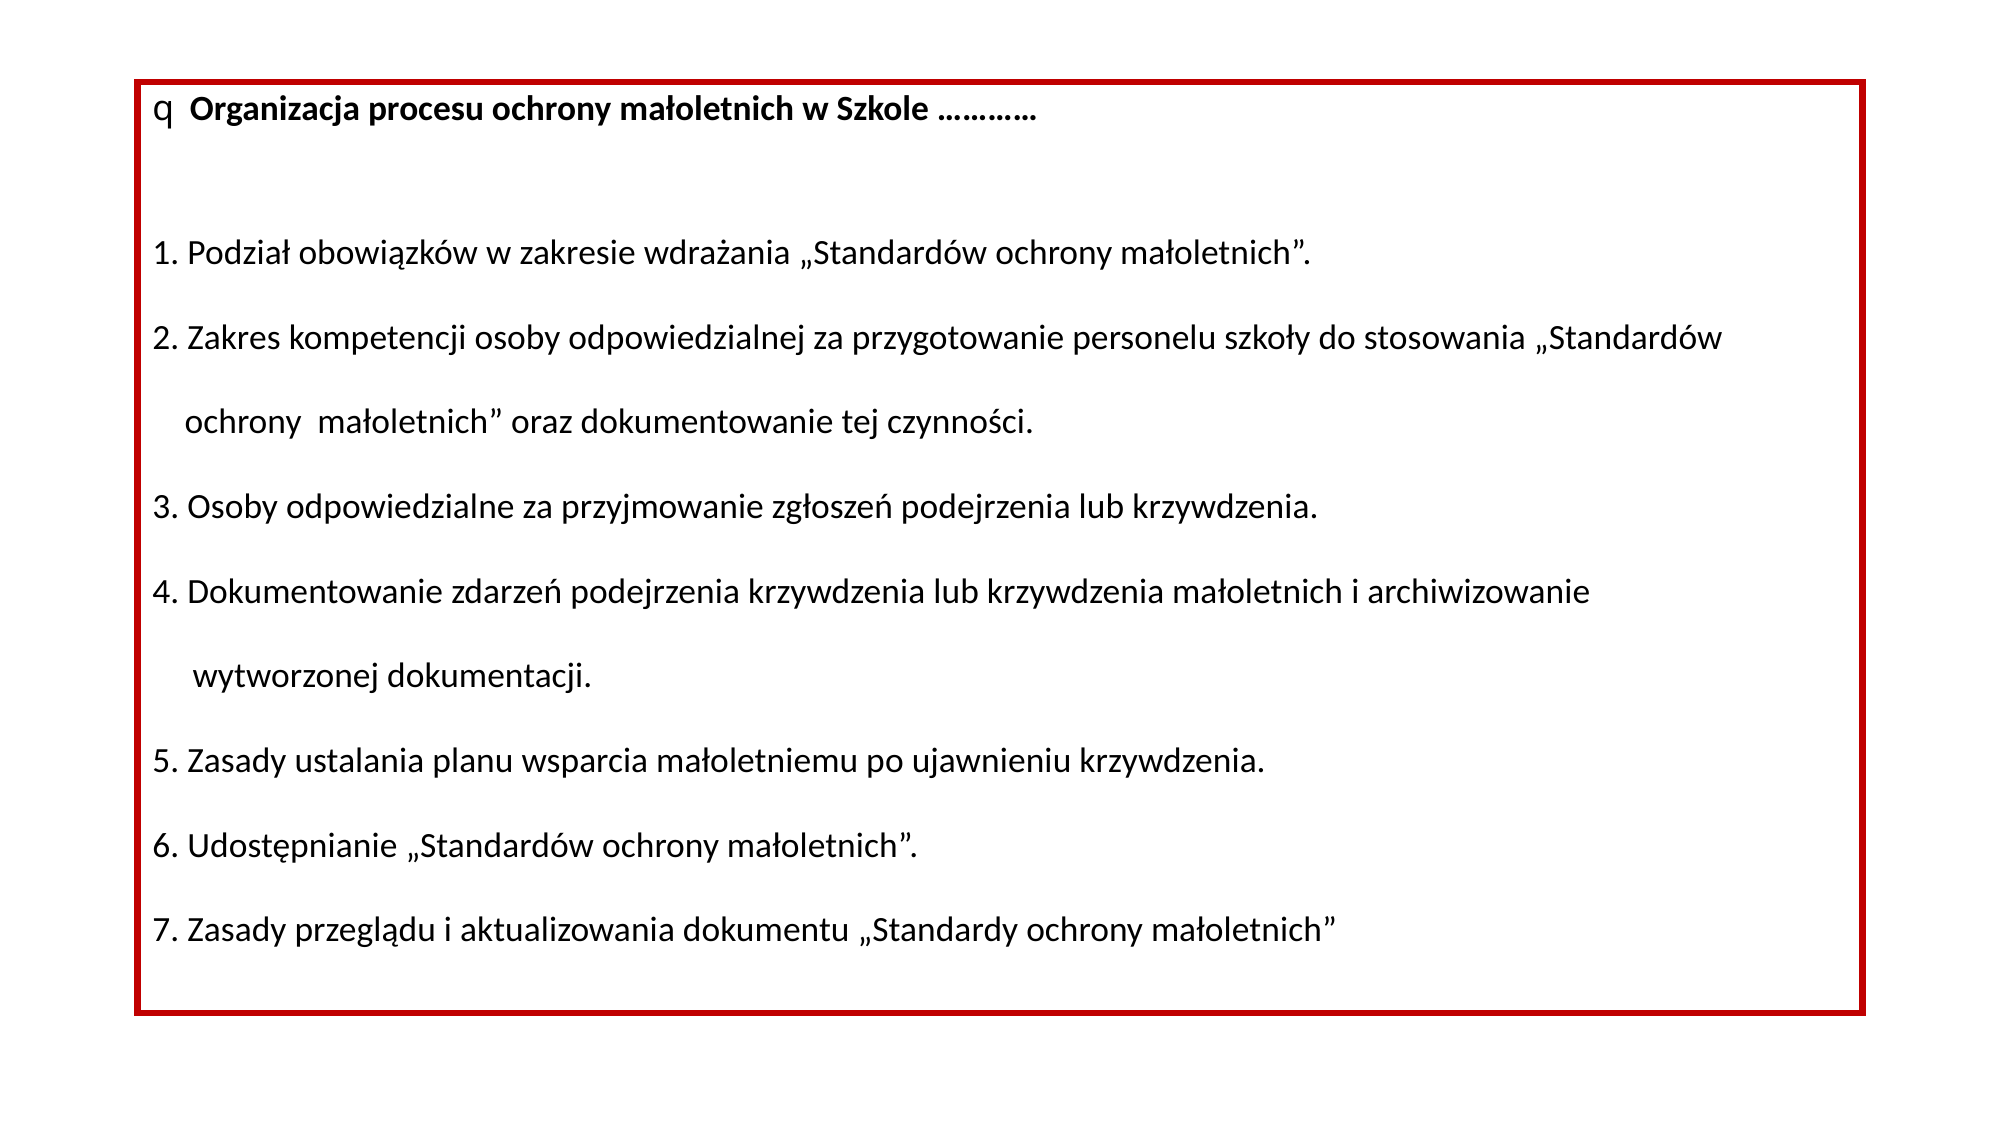

# Organizacja procesu ochrony małoletnich w Szkole …………
1. Podział obowiązków w zakresie wdrażania „Standardów ochrony małoletnich”.
2. Zakres kompetencji osoby odpowiedzialnej za przygotowanie personelu szkoły do stosowania „Standardów
 ochrony małoletnich” oraz dokumentowanie tej czynności.
3. Osoby odpowiedzialne za przyjmowanie zgłoszeń podejrzenia lub krzywdzenia.
4. Dokumentowanie zdarzeń podejrzenia krzywdzenia lub krzywdzenia małoletnich i archiwizowanie
 wytworzonej dokumentacji.
5. Zasady ustalania planu wsparcia małoletniemu po ujawnieniu krzywdzenia.
6. Udostępnianie „Standardów ochrony małoletnich”.
7. Zasady przeglądu i aktualizowania dokumentu „Standardy ochrony małoletnich”